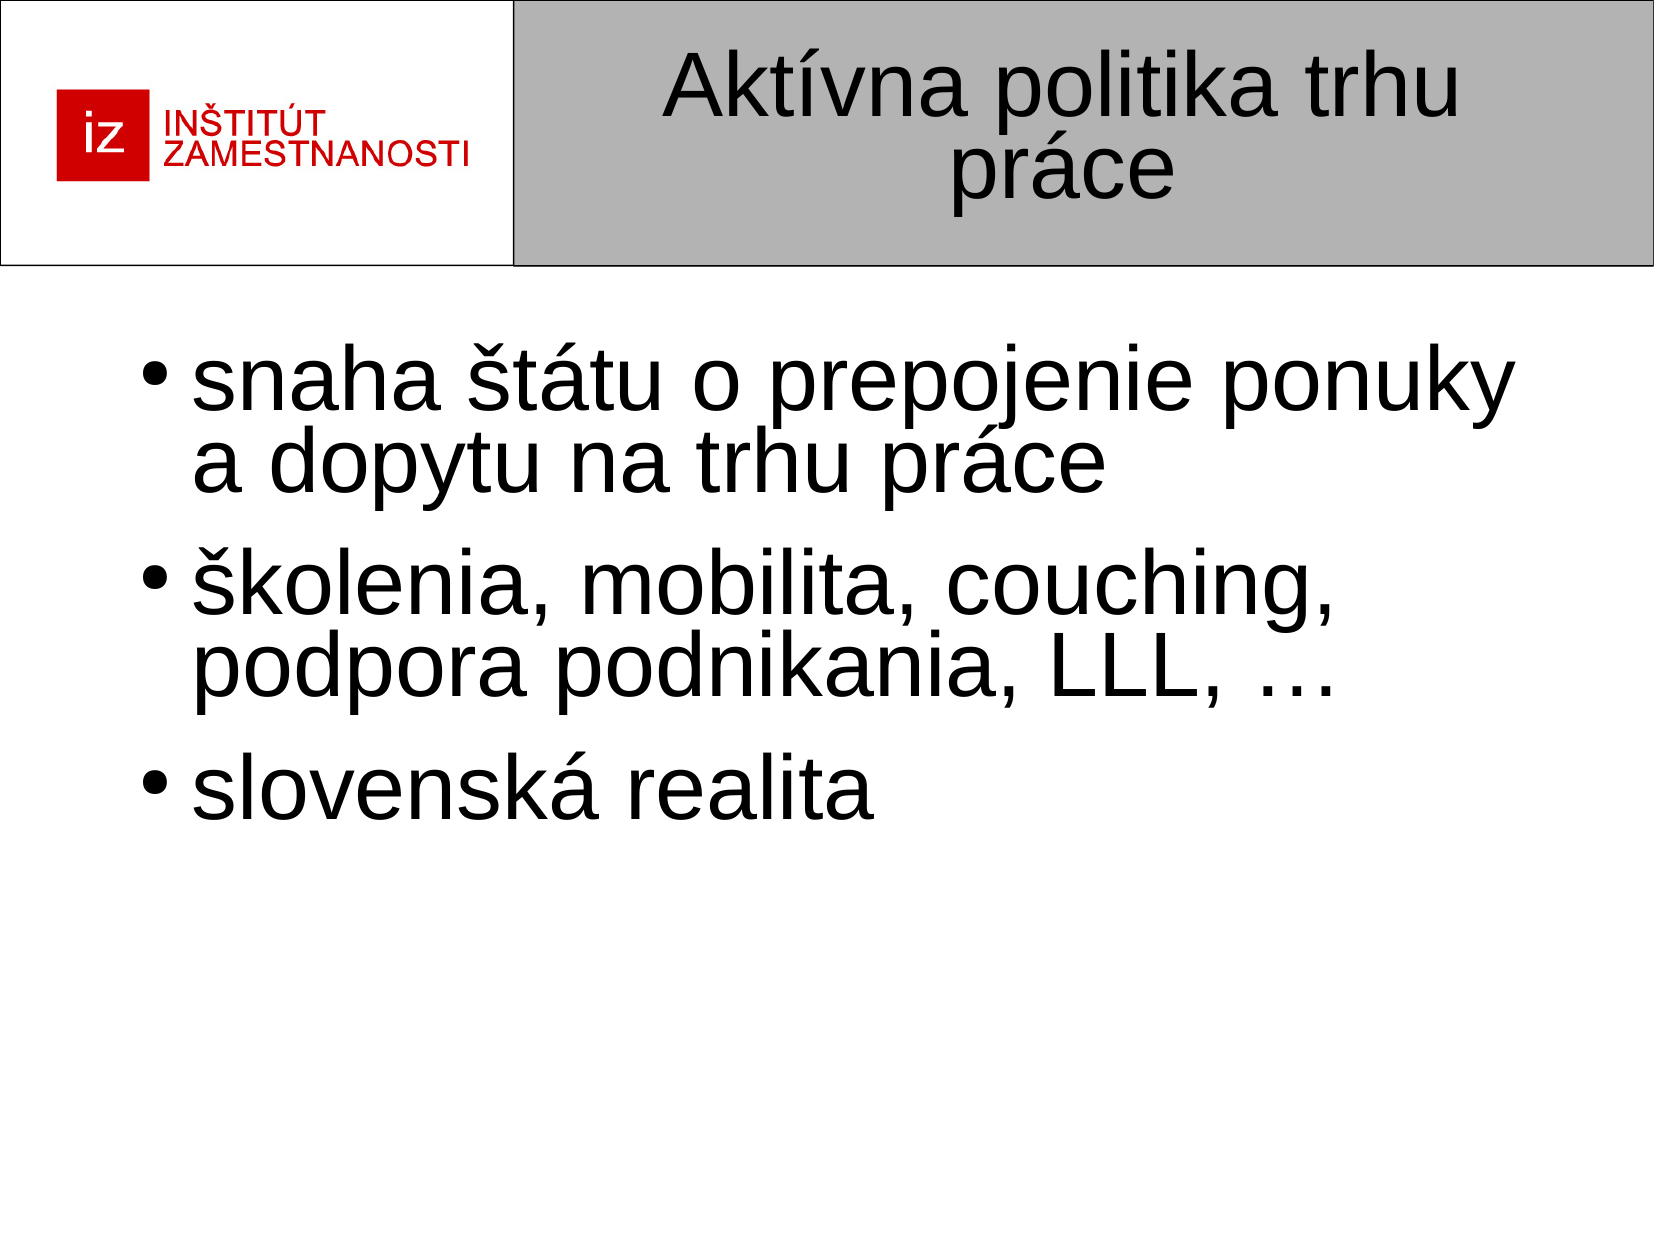

# Aktívna politika trhu práce
snaha štátu o prepojenie ponuky a dopytu na trhu práce
školenia, mobilita, couching, podpora podnikania, LLL, …
slovenská realita